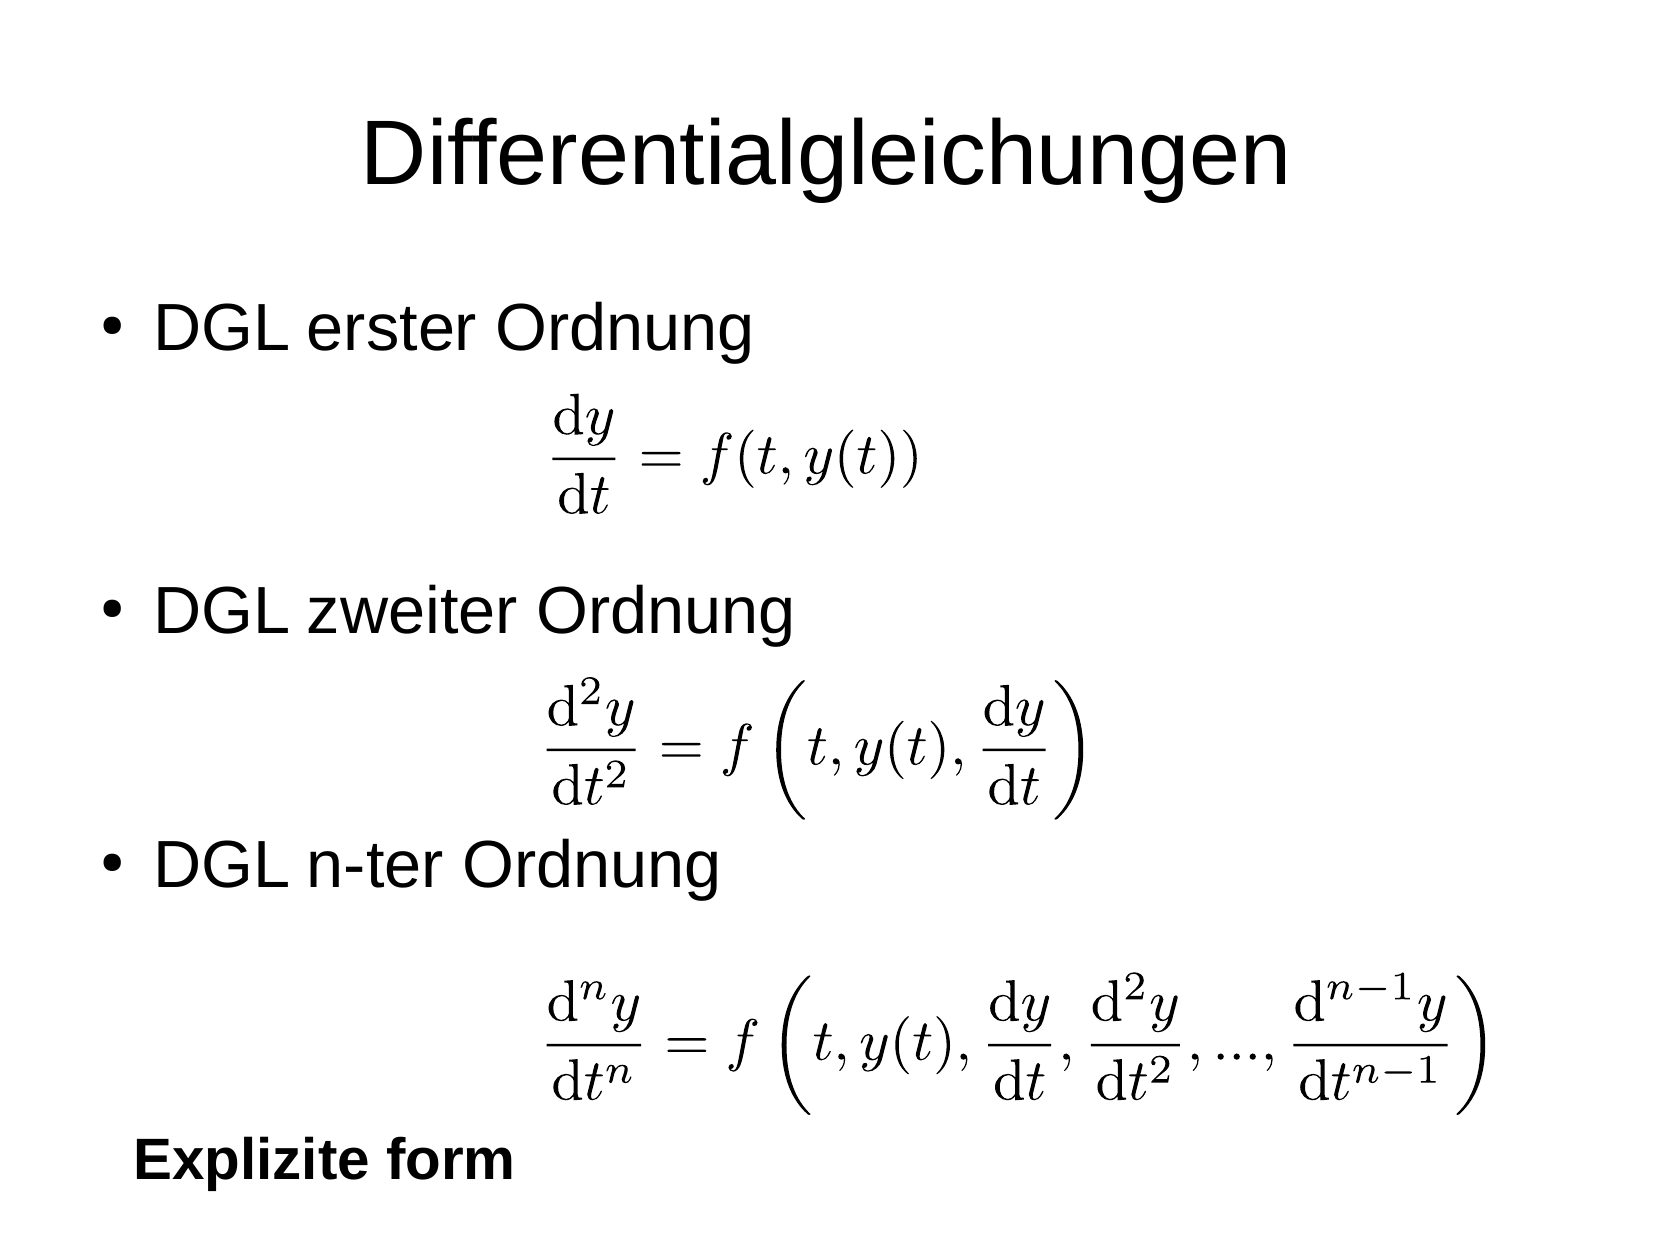

# Differentialgleichungen
DGL erster Ordnung
DGL zweiter Ordnung
DGL n-ter Ordnung
Explizite form